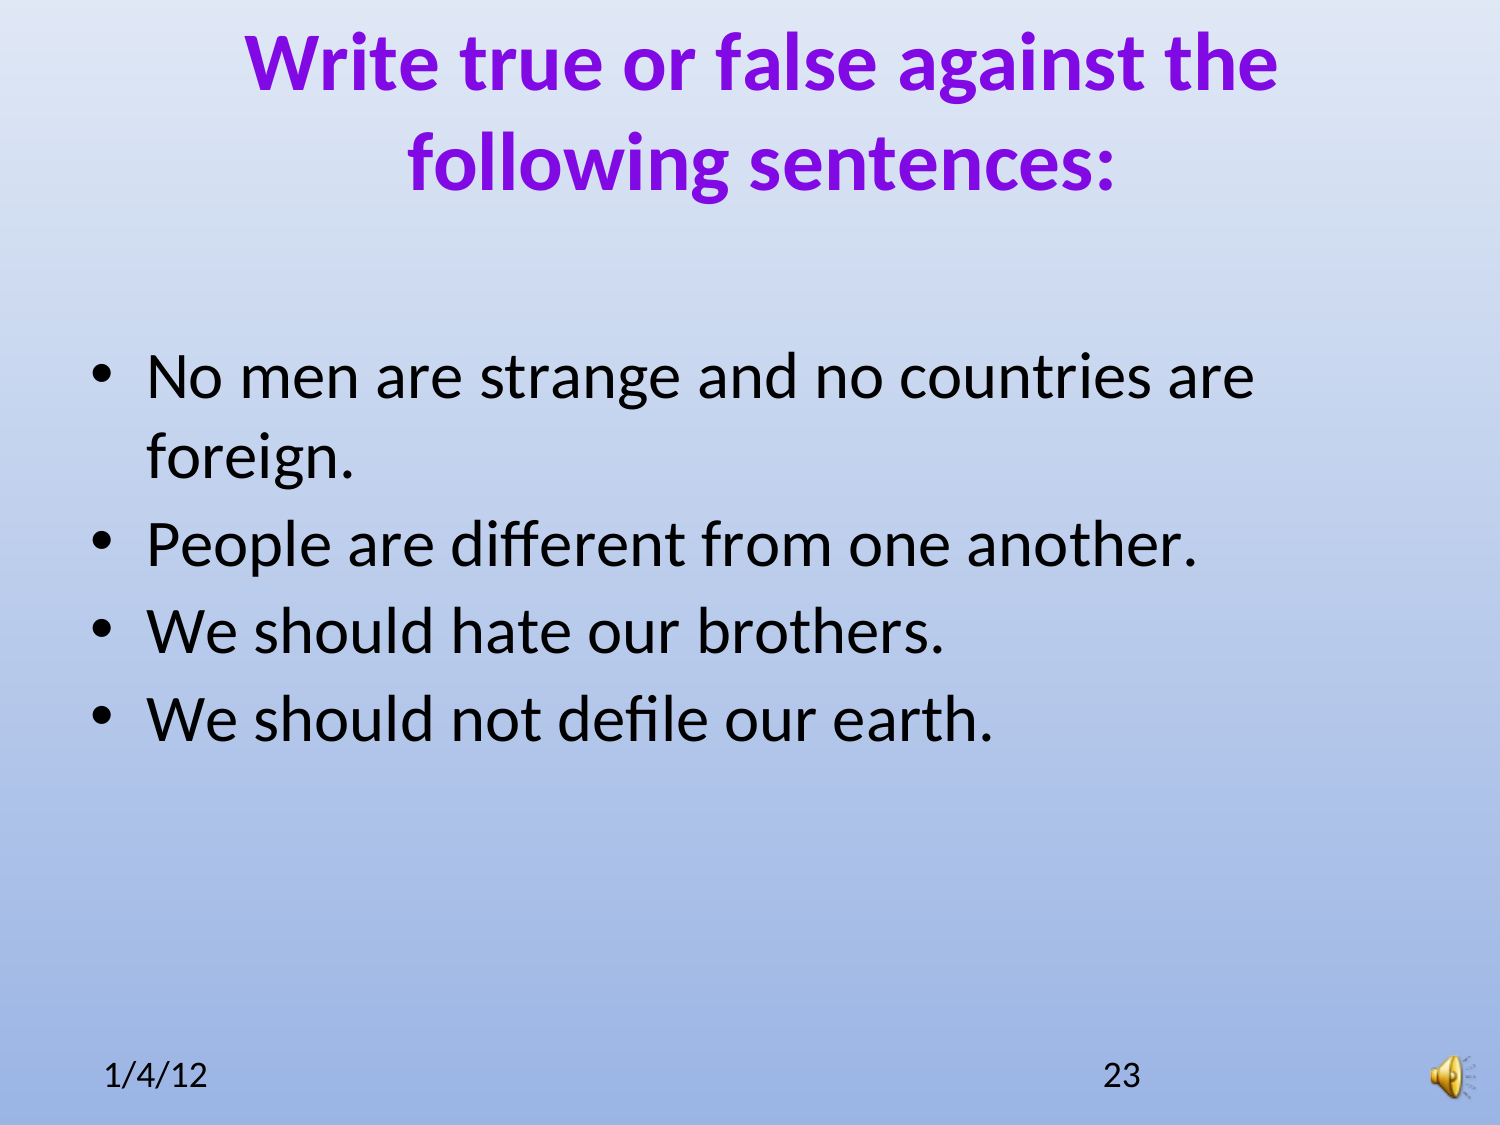

Write true or false against the following sentences:
No men are strange and no countries are foreign.
People are different from one another.
We should hate our brothers.
We should not defile our earth.